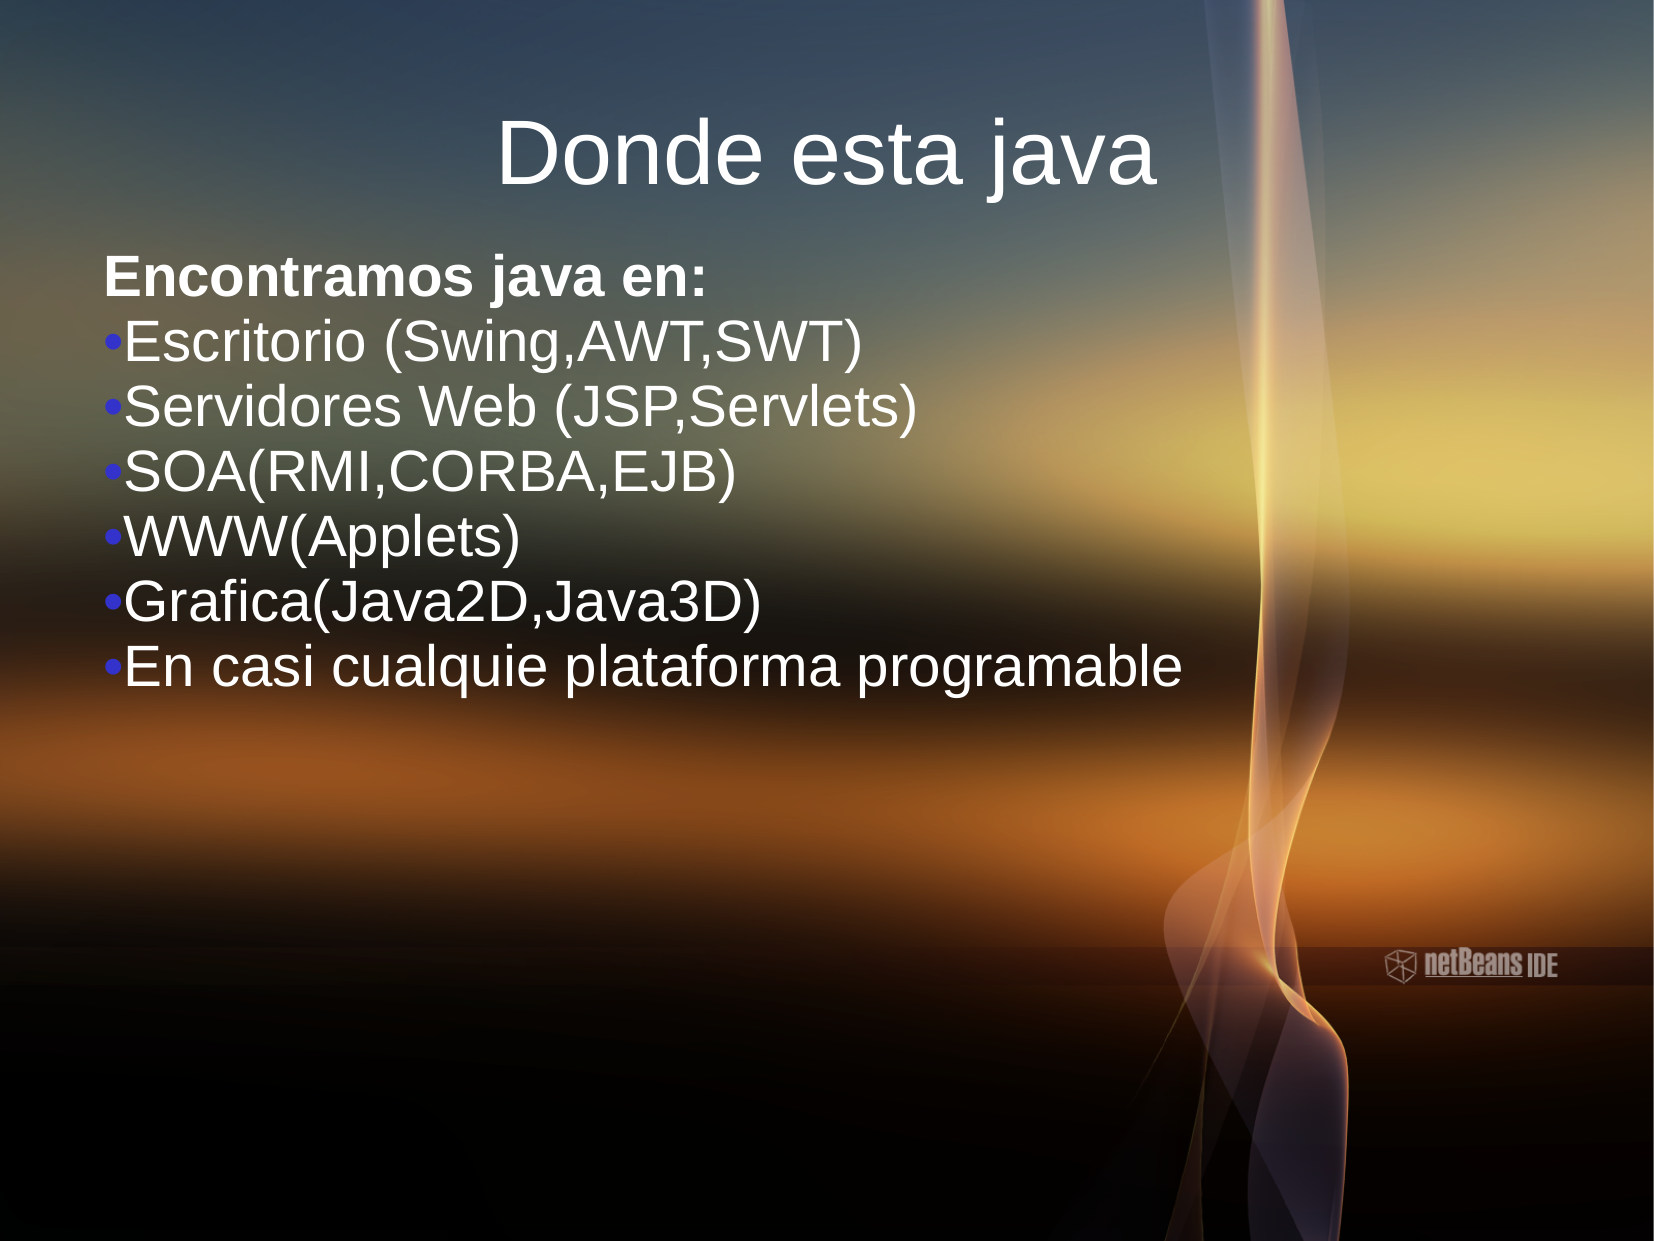

# Donde esta java
Encontramos java en:
Escritorio (Swing,AWT,SWT)
Servidores Web (JSP,Servlets)
SOA(RMI,CORBA,EJB)
WWW(Applets)
Grafica(Java2D,Java3D)
En casi cualquie plataforma programable